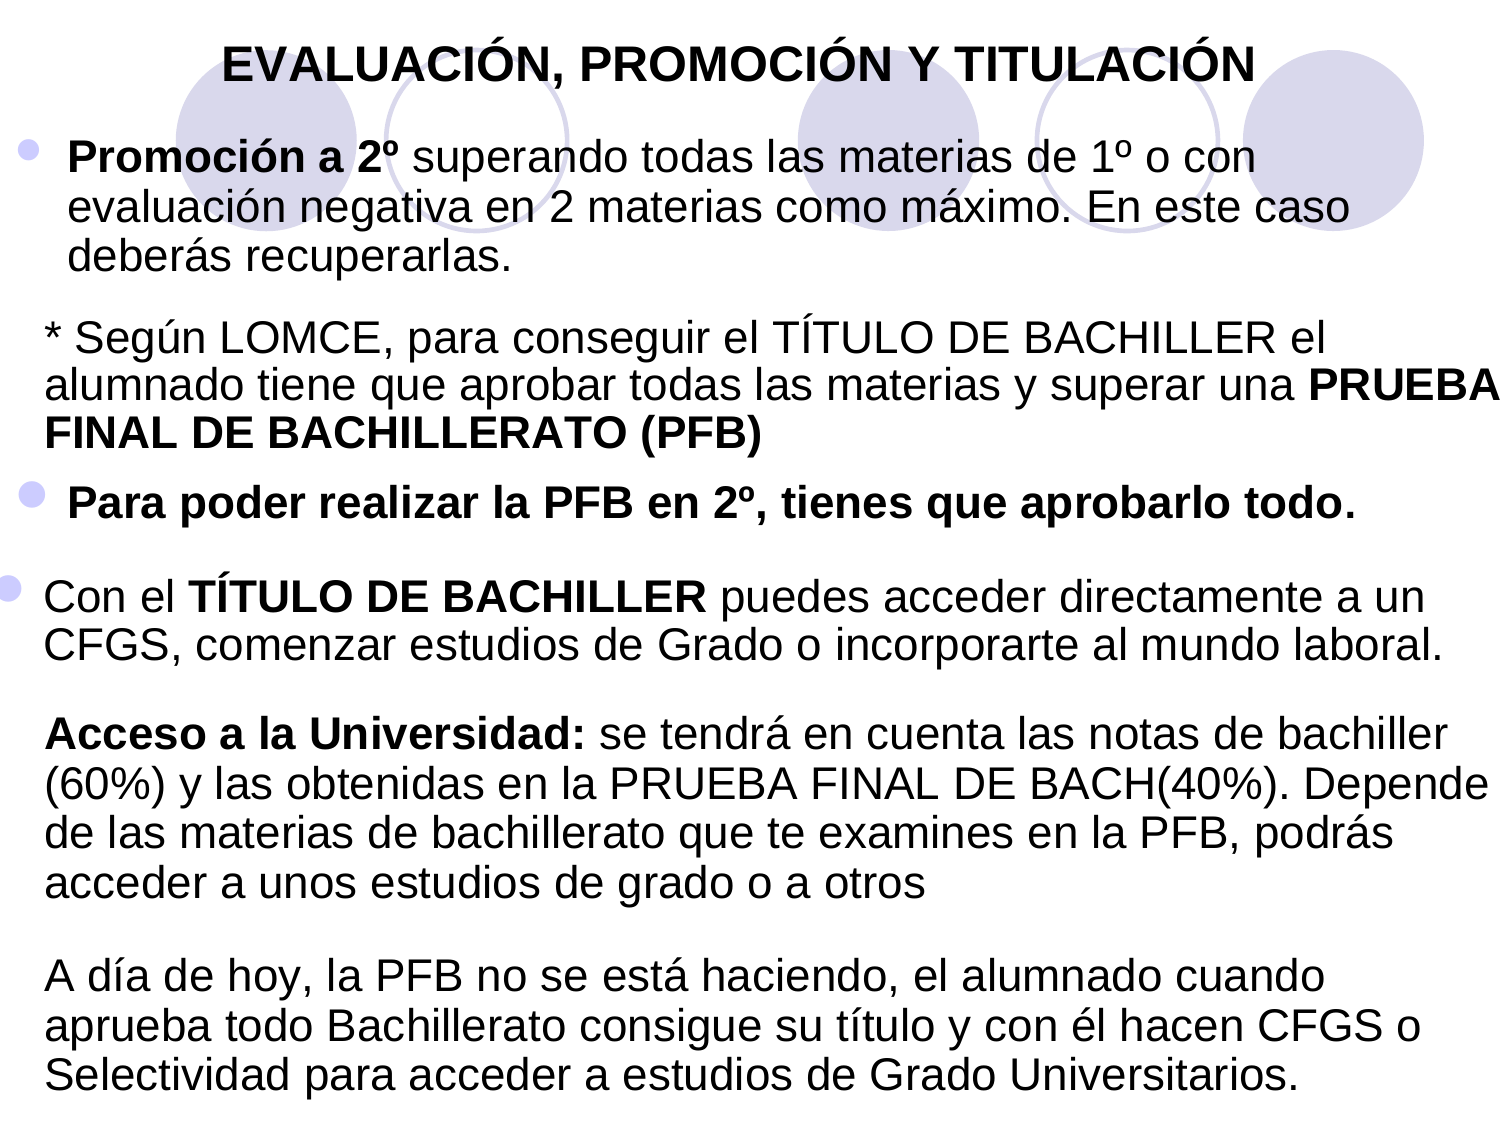

EVALUACIÓN, PROMOCIÓN Y TITULACIÓN
Promoción a 2º superando todas las materias de 1º o con evaluación negativa en 2 materias como máximo. En este caso deberás recuperarlas.
* Según LOMCE, para conseguir el TÍTULO DE BACHILLER el alumnado tiene que aprobar todas las materias y superar una PRUEBA FINAL DE BACHILLERATO (PFB)
Para poder realizar la PFB en 2º, tienes que aprobarlo todo.
Con el TÍTULO DE BACHILLER puedes acceder directamente a un CFGS, comenzar estudios de Grado o incorporarte al mundo laboral.
Acceso a la Universidad: se tendrá en cuenta las notas de bachiller (60%) y las obtenidas en la PRUEBA FINAL DE BACH(40%). Depende de las materias de bachillerato que te examines en la PFB, podrás acceder a unos estudios de grado o a otros
A día de hoy, la PFB no se está haciendo, el alumnado cuando aprueba todo Bachillerato consigue su título y con él hacen CFGS o Selectividad para acceder a estudios de Grado Universitarios.